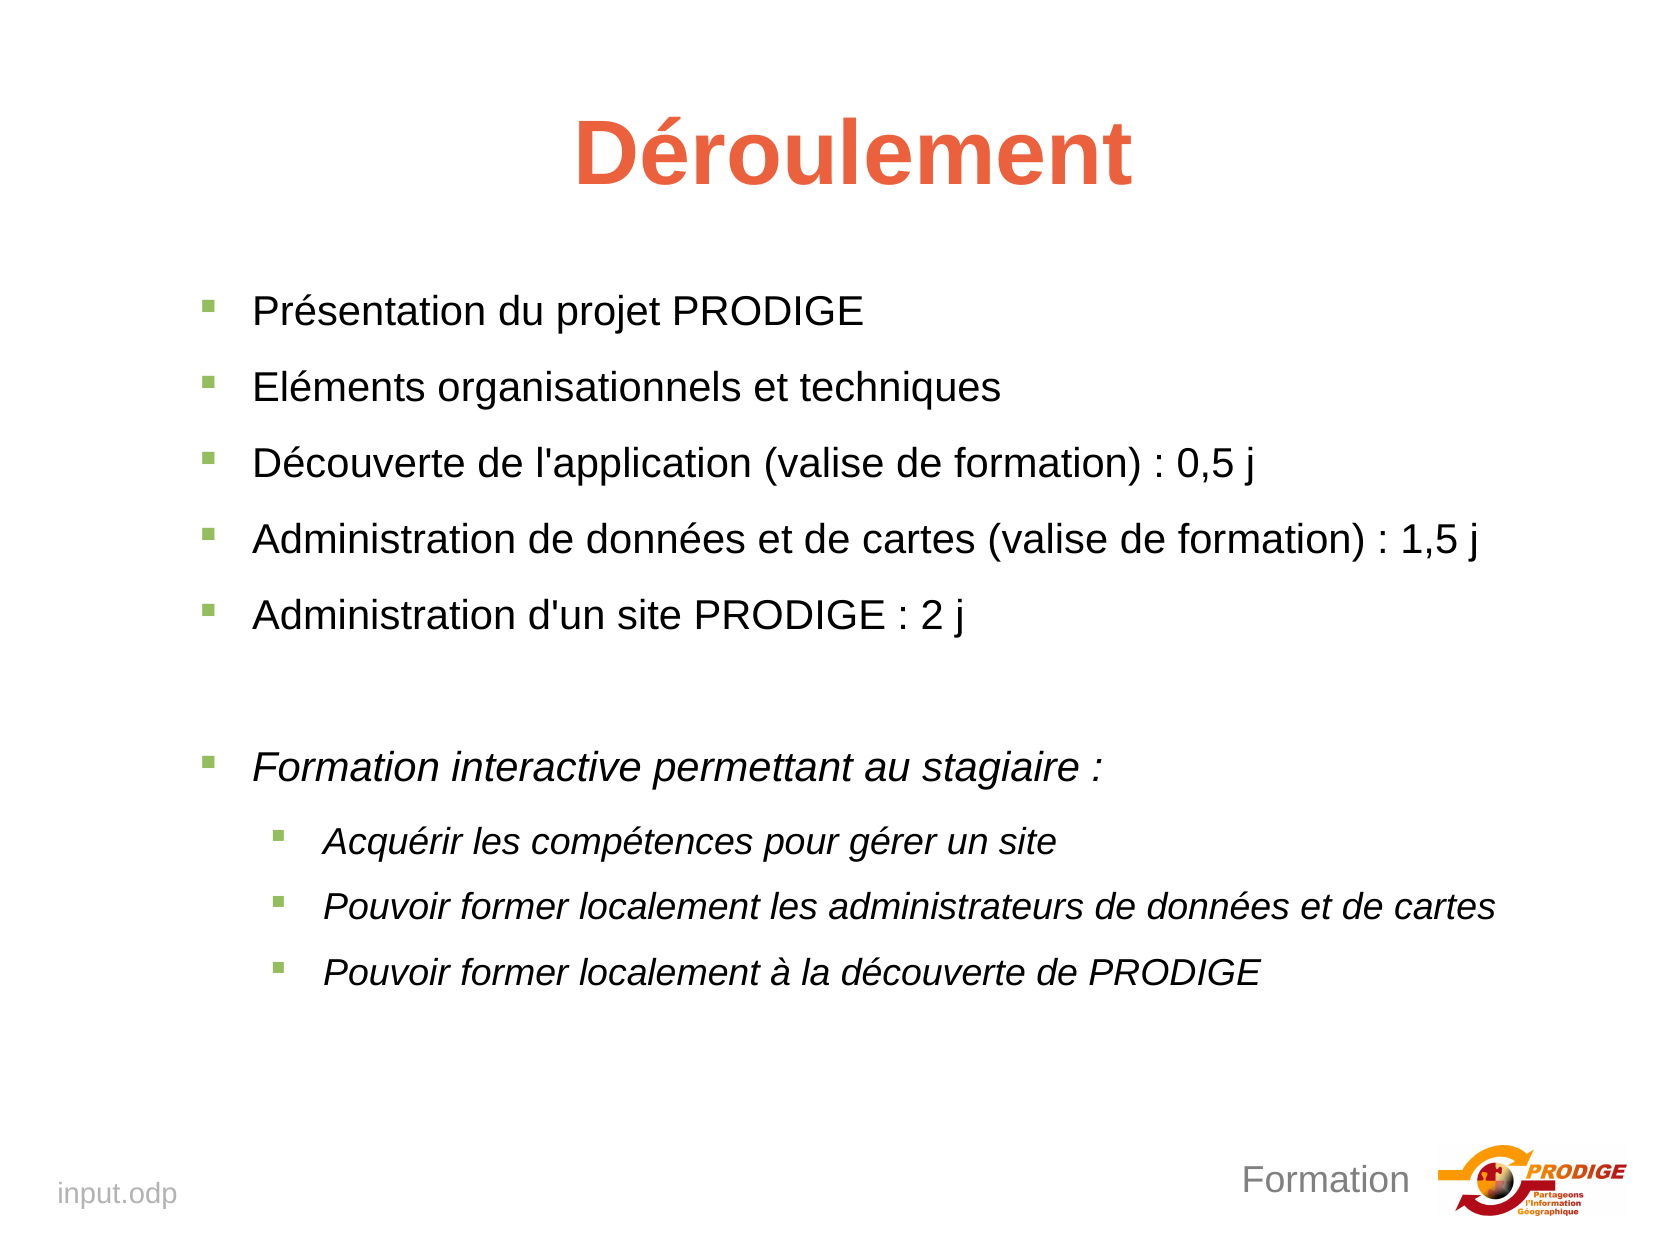

# Déroulement
Présentation du projet PRODIGE
Eléments organisationnels et techniques
Découverte de l'application (valise de formation) : 0,5 j
Administration de données et de cartes (valise de formation) : 1,5 j
Administration d'un site PRODIGE : 2 j
Formation interactive permettant au stagiaire :
Acquérir les compétences pour gérer un site
Pouvoir former localement les administrateurs de données et de cartes
Pouvoir former localement à la découverte de PRODIGE